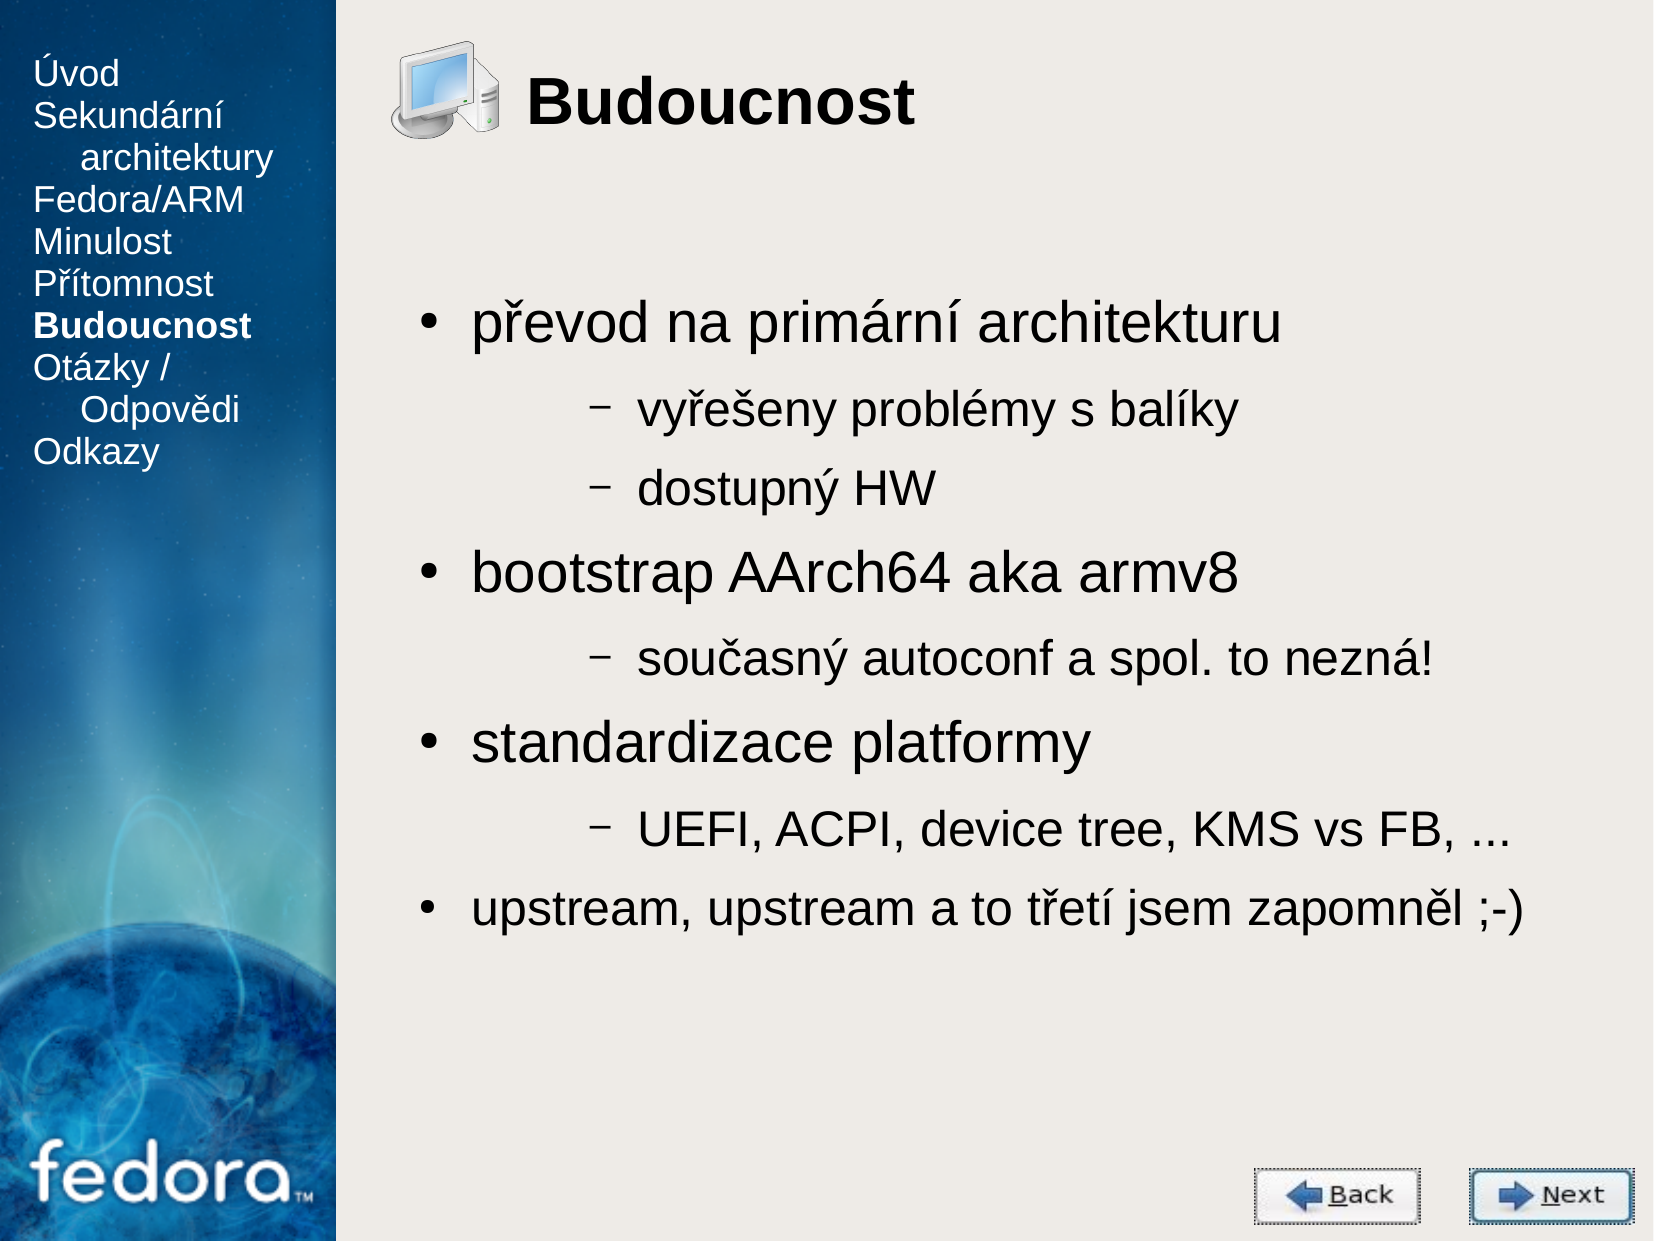

Úvod
Sekundární architektury
Fedora/ARM
Minulost
Přítomnost
Budoucnost
Otázky / Odpovědi
Odkazy
# Agenda
Budoucnost
převod na primární architekturu
vyřešeny problémy s balíky
dostupný HW
bootstrap AArch64 aka armv8
současný autoconf a spol. to nezná!
standardizace platformy
UEFI, ACPI, device tree, KMS vs FB, ...
upstream, upstream a to třetí jsem zapomněl ;-)